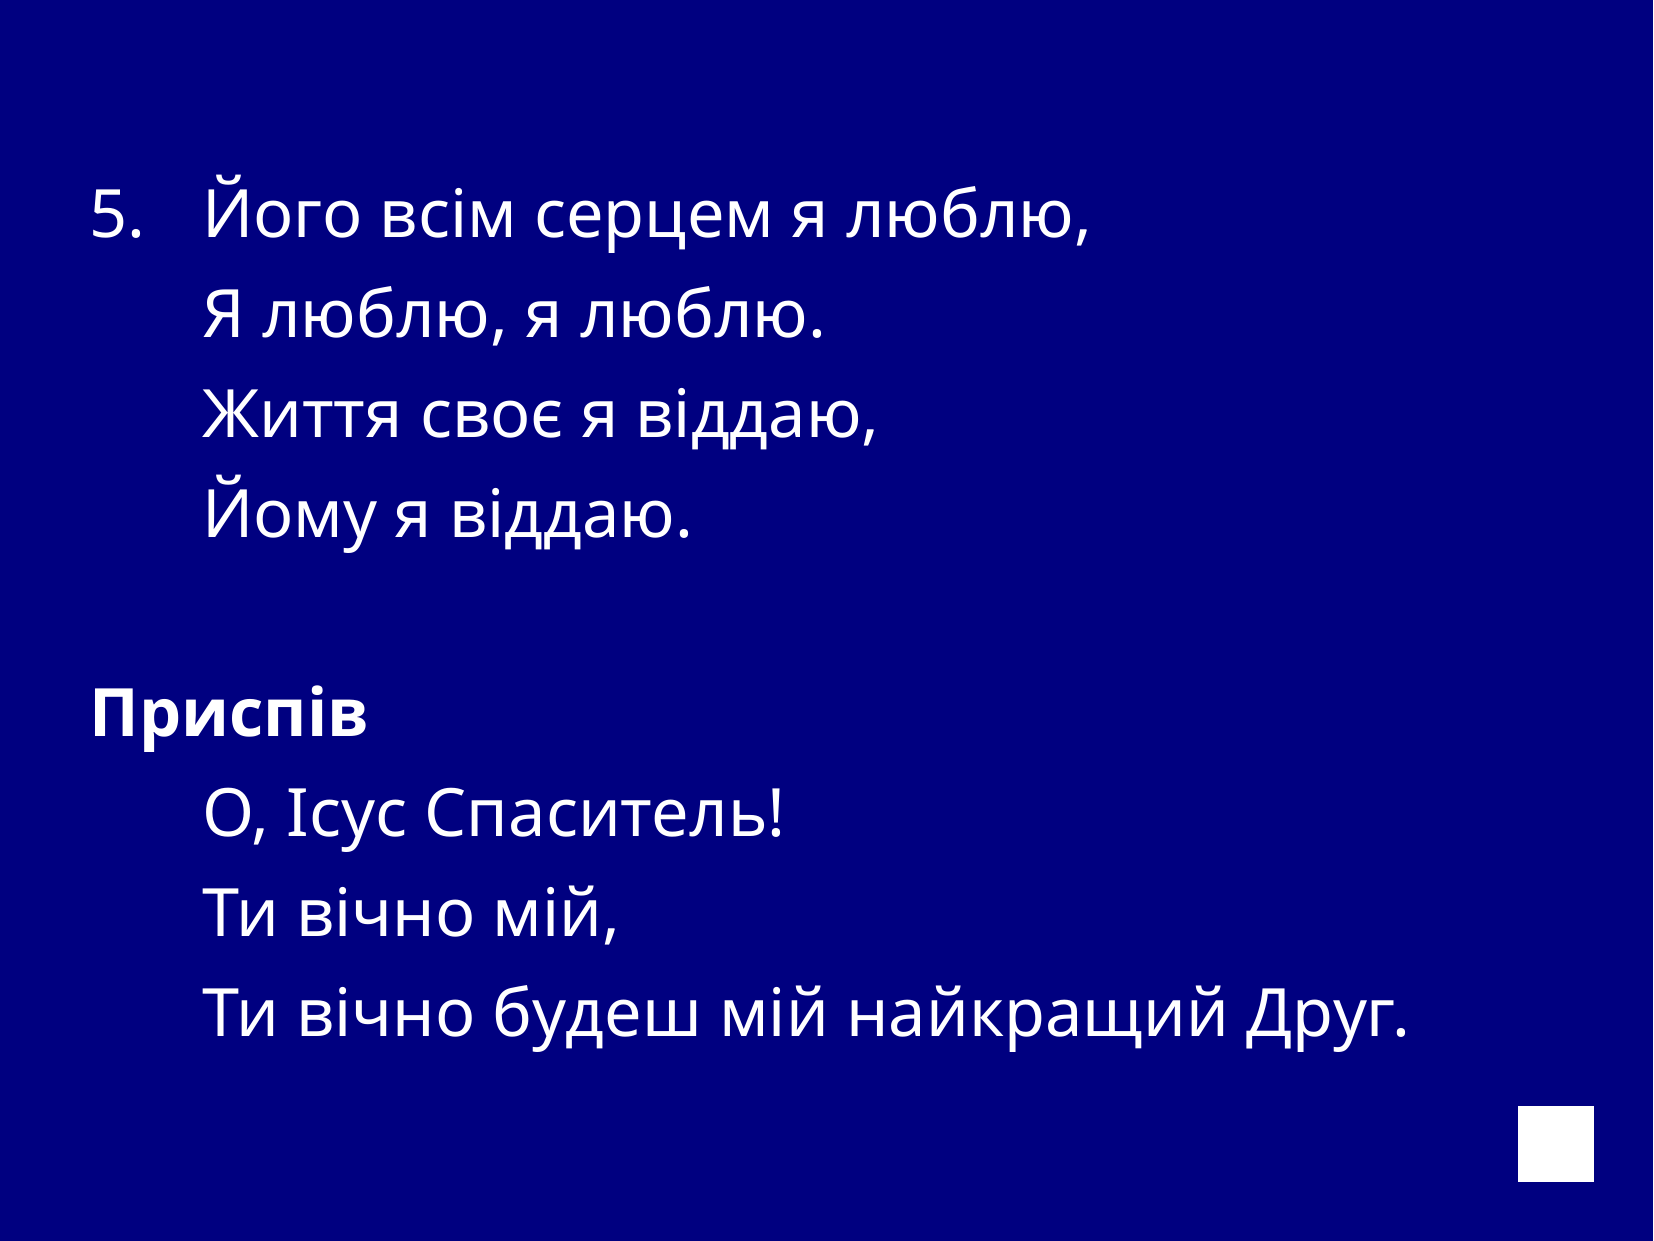

5.	Його всім серцем я люблю,
	Я люблю, я люблю.
	Життя своє я віддаю,
	Йому я віддаю.
Приспів
	О, Ісус Спаситель!
	Ти вічно мій,
	Ти вічно будеш мій найкращий Друг.